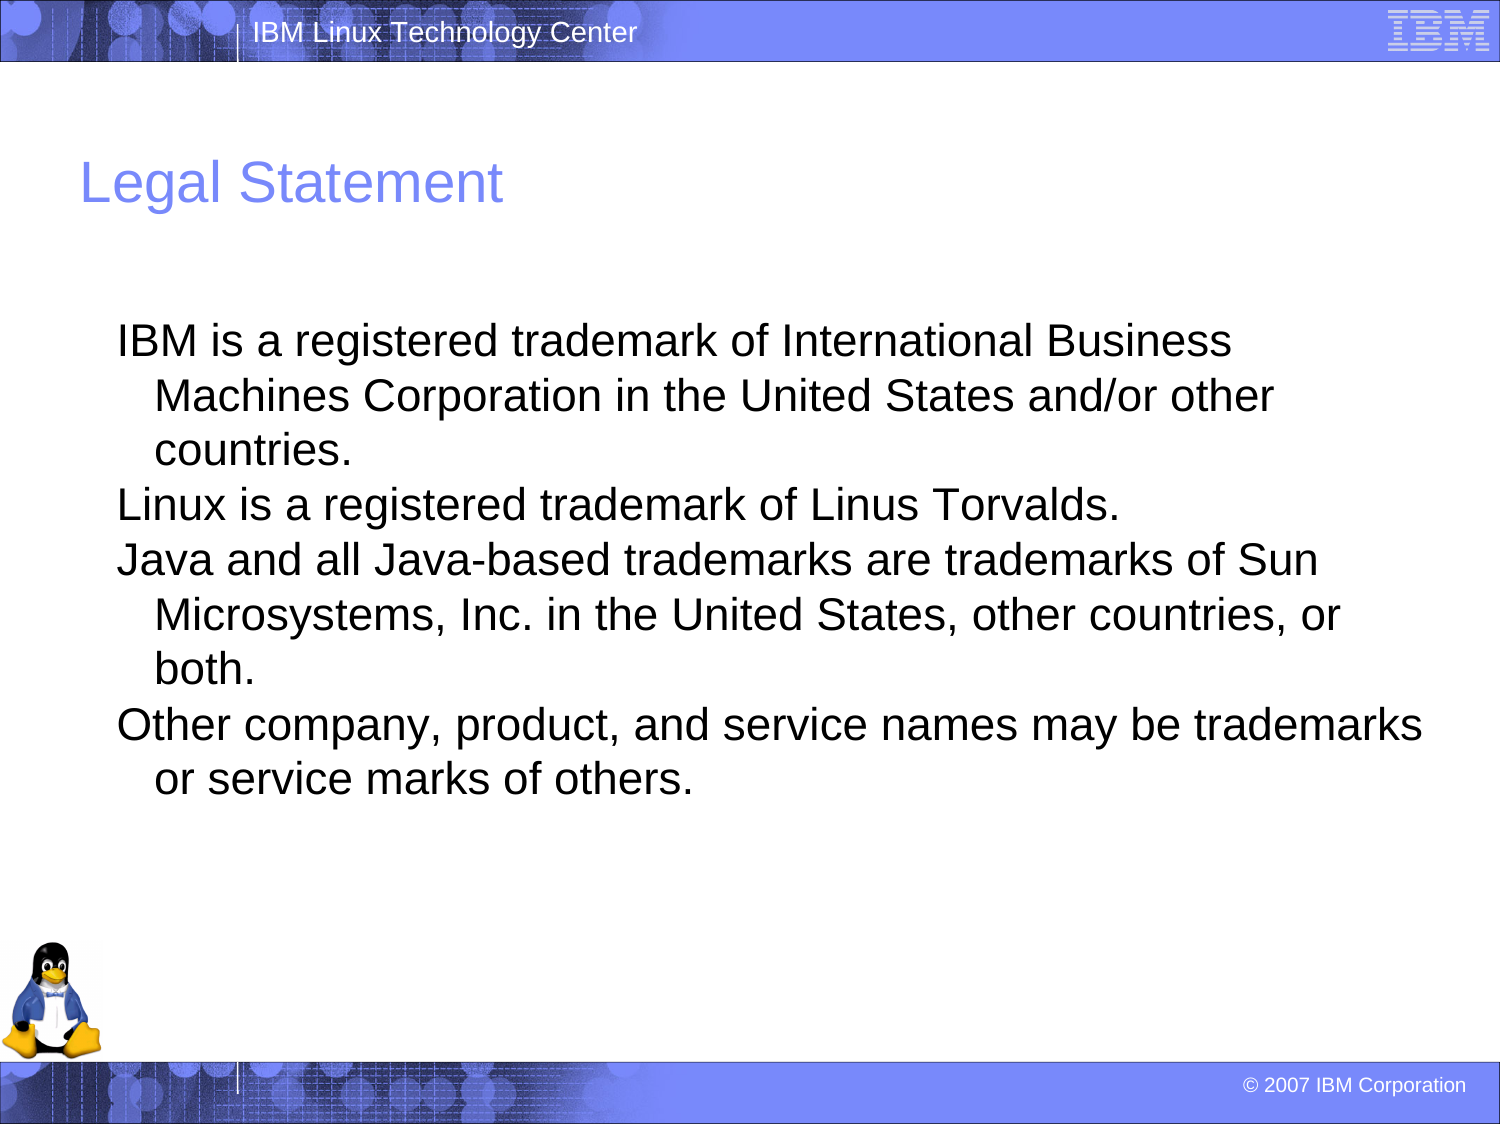

# Legal Statement
IBM is a registered trademark of International Business Machines Corporation in the United States and/or other countries.
Linux is a registered trademark of Linus Torvalds.
Java and all Java-based trademarks are trademarks of Sun Microsystems, Inc. in the United States, other countries, or both.
Other company, product, and service names may be trademarks or service marks of others.